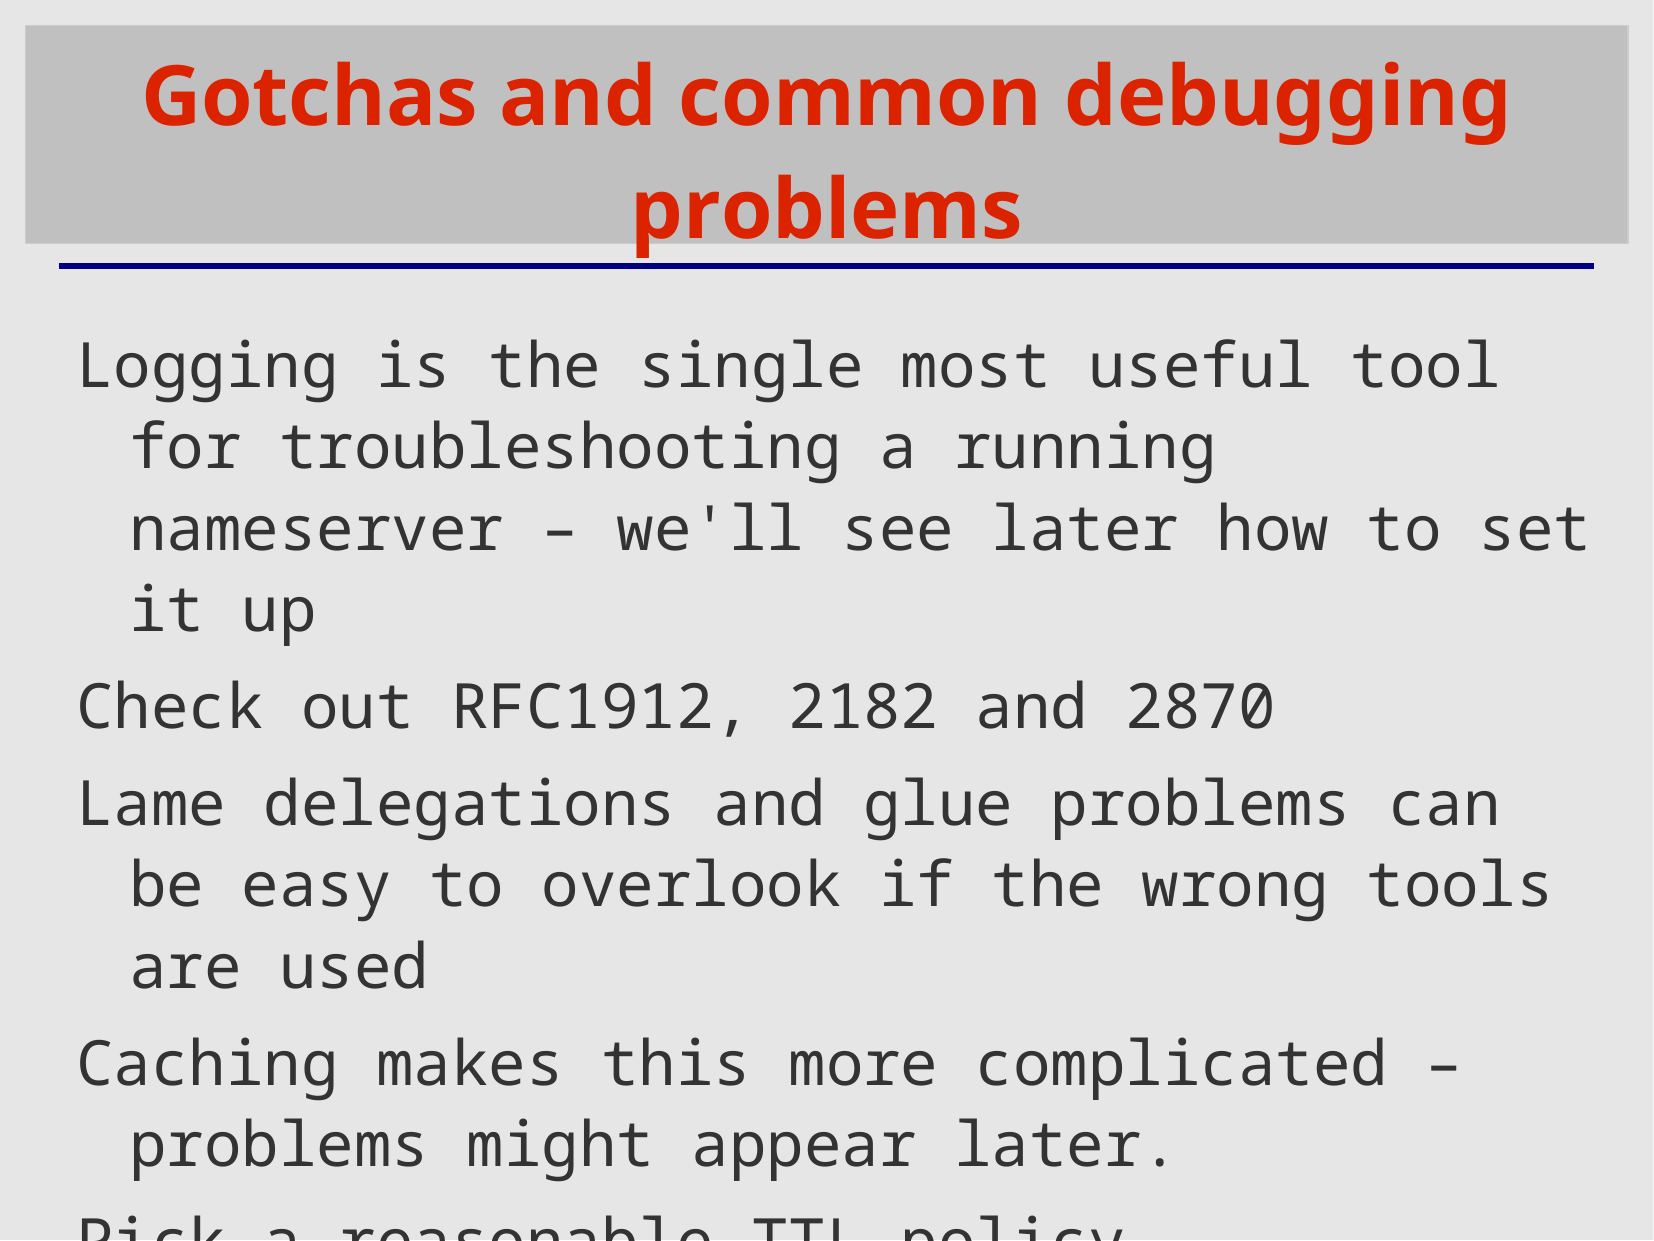

# Gotchas and common debugging problems
Logging is the single most useful tool for troubleshooting a running nameserver – we'll see later how to set it up
Check out RFC1912, 2182 and 2870
Lame delegations and glue problems can be easy to overlook if the wrong tools are used
Caching makes this more complicated – problems might appear later.
Pick a reasonable TTL policy